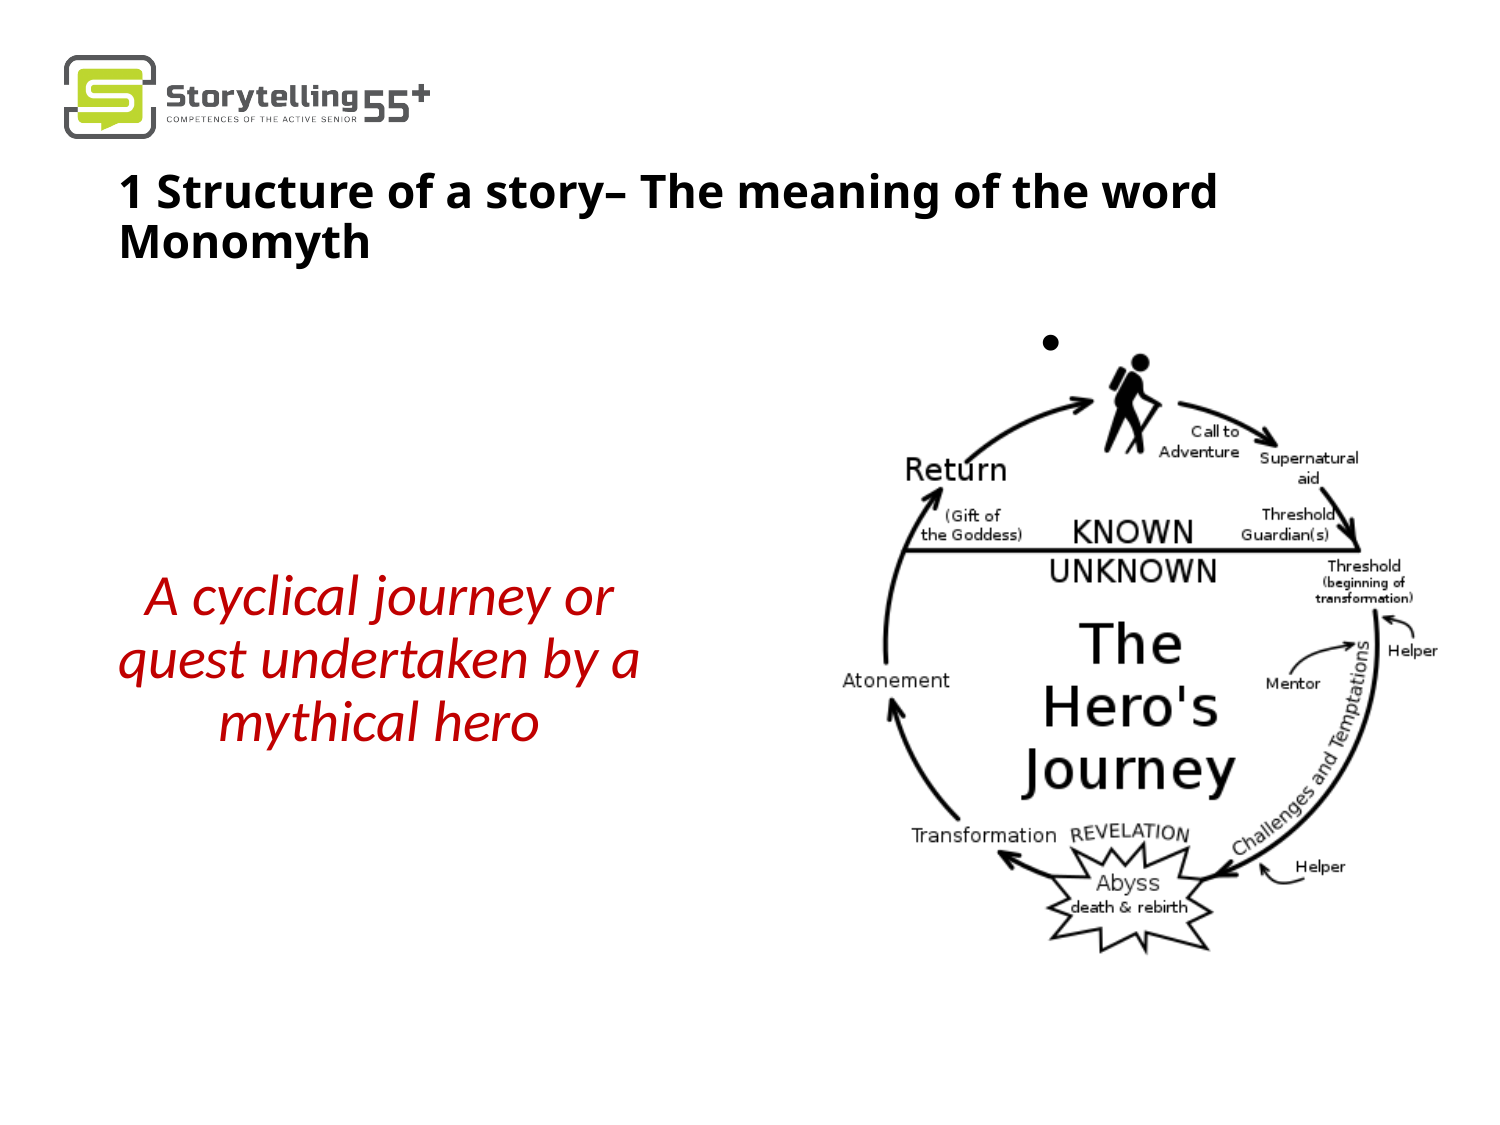

# 1 Structure of a story– The meaning of the word Monomyth
A cyclical journey or quest undertaken by a mythical hero